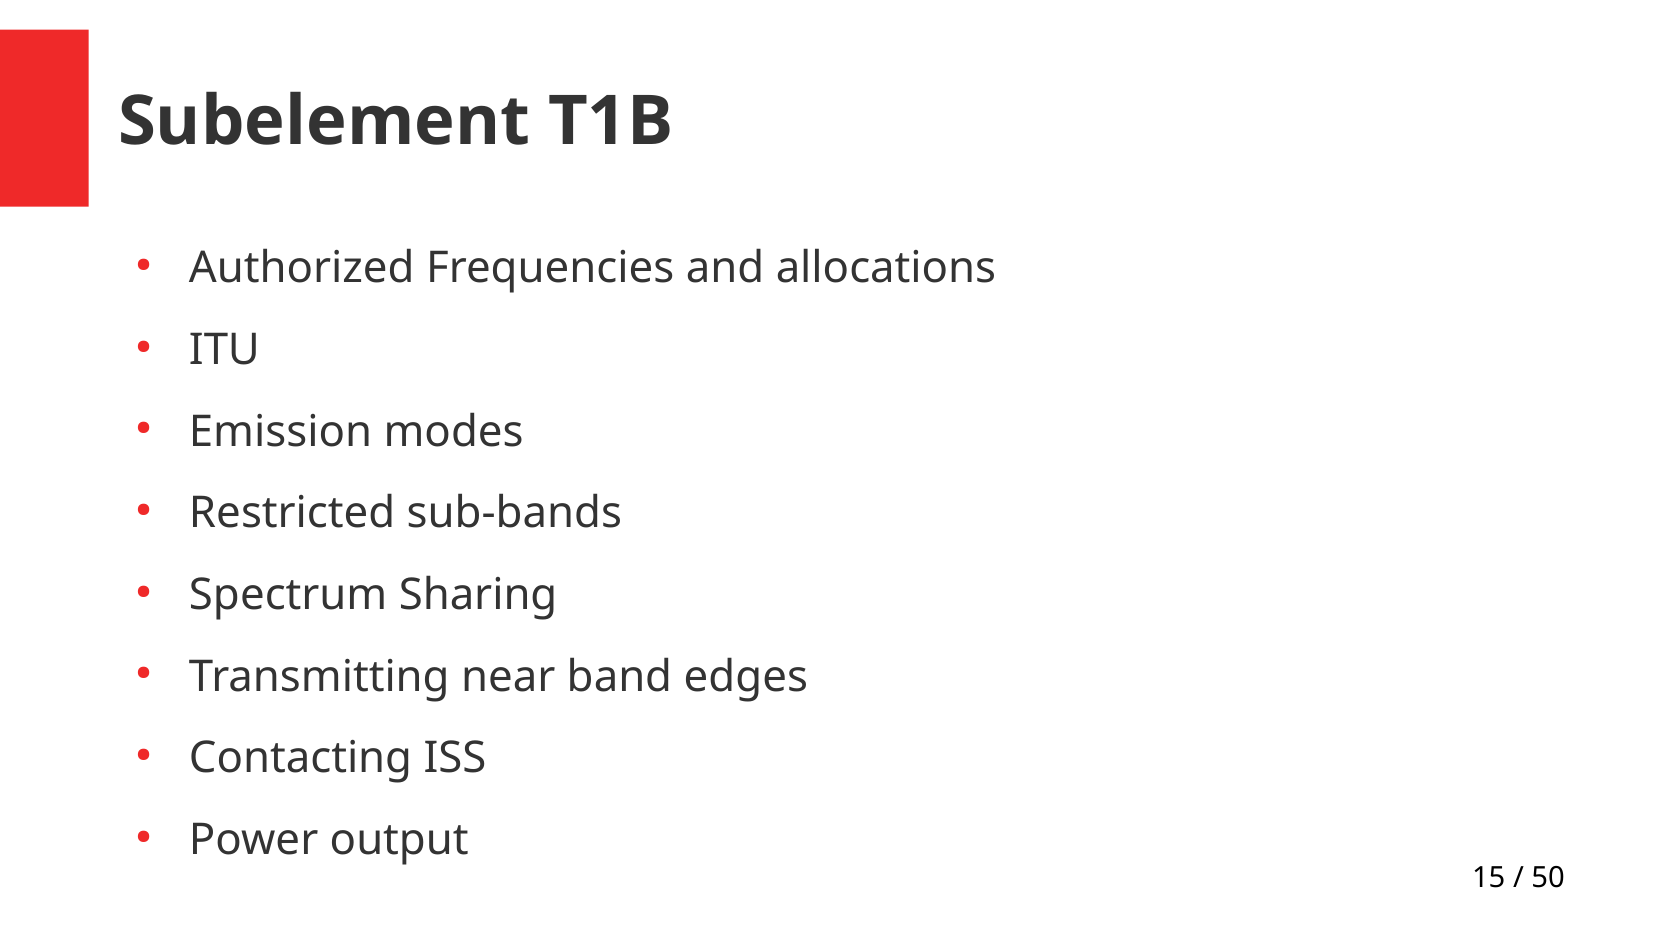

# Subelement T1B
Authorized Frequencies and allocations
ITU
Emission modes
Restricted sub-bands
Spectrum Sharing
Transmitting near band edges
Contacting ISS
Power output
15